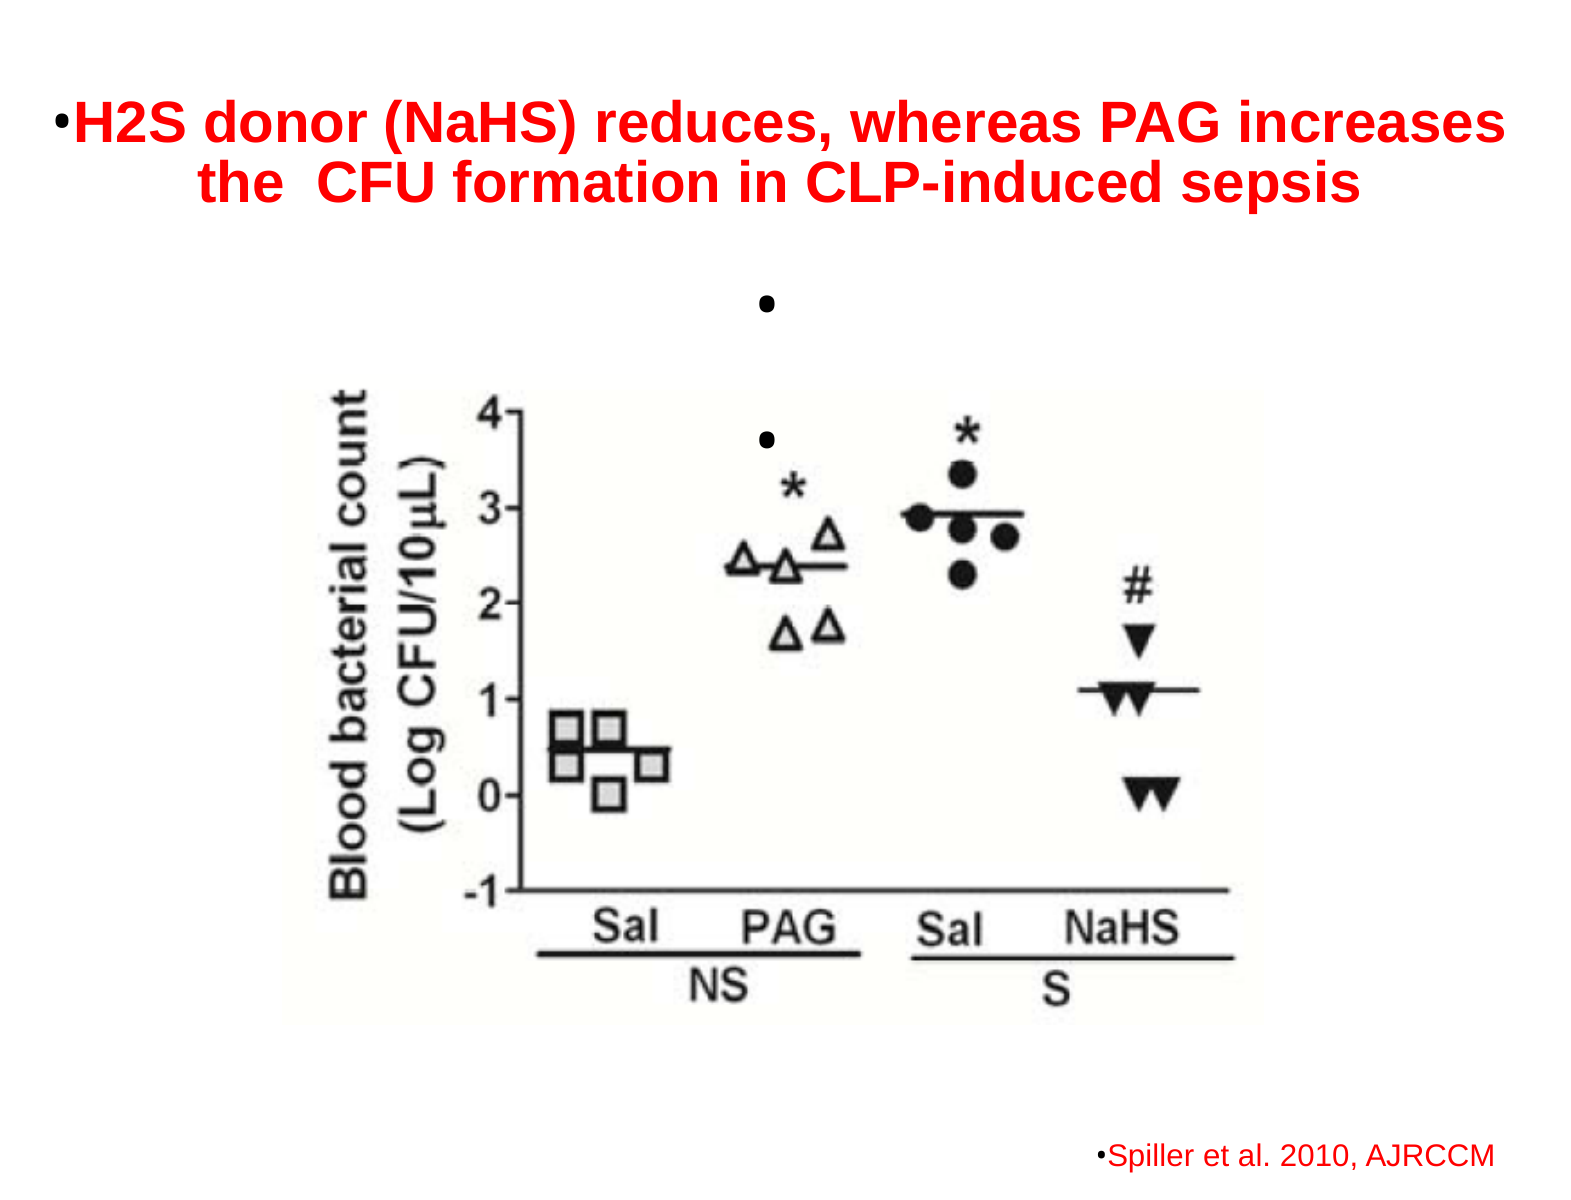

H2S donor (NaHS) reduces, whereas PAG increases the CFU formation in CLP-induced sepsis
Spiller et al. 2010, AJRCCM